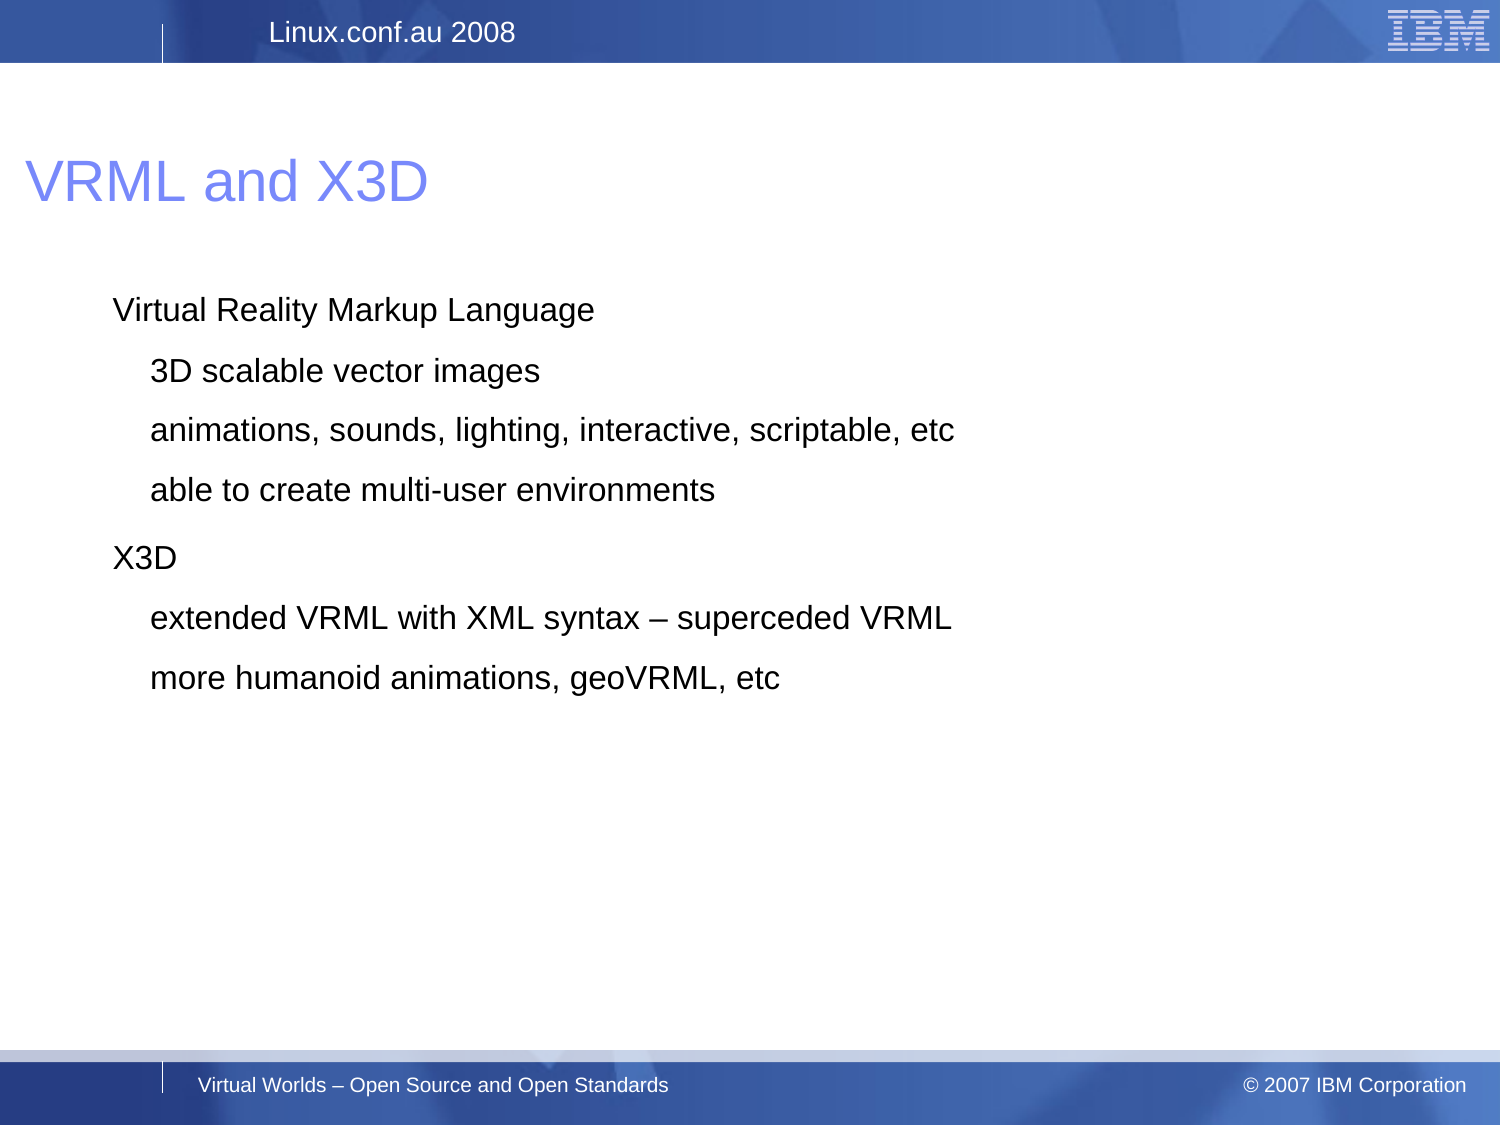

# VRML and X3D
Virtual Reality Markup Language
3D scalable vector images
animations, sounds, lighting, interactive, scriptable, etc
able to create multi-user environments
X3D
extended VRML with XML syntax – superceded VRML
more humanoid animations, geoVRML, etc
11